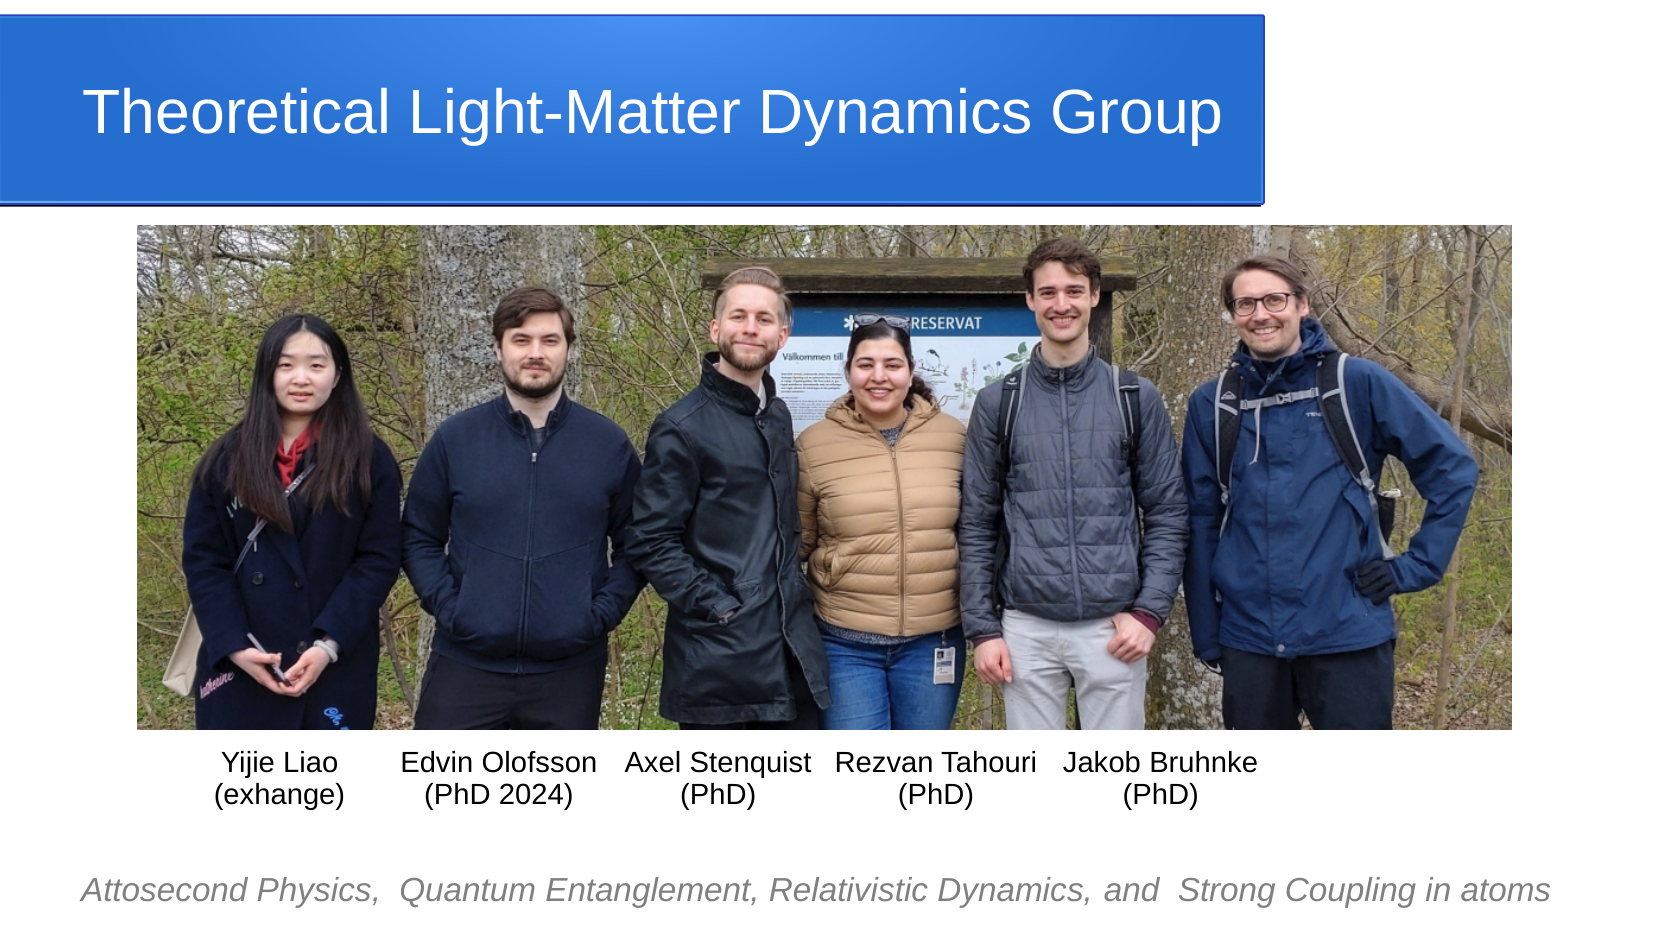

# Theoretical Light-Matter Dynamics Group
Yijie Liao
(exhange)
Edvin Olofsson
(PhD 2024)
Axel Stenquist
(PhD)
Jakob Bruhnke
(PhD)
Rezvan Tahouri
(PhD)
Attosecond Physics, Quantum Entanglement, Relativistic Dynamics, and Strong Coupling in atoms